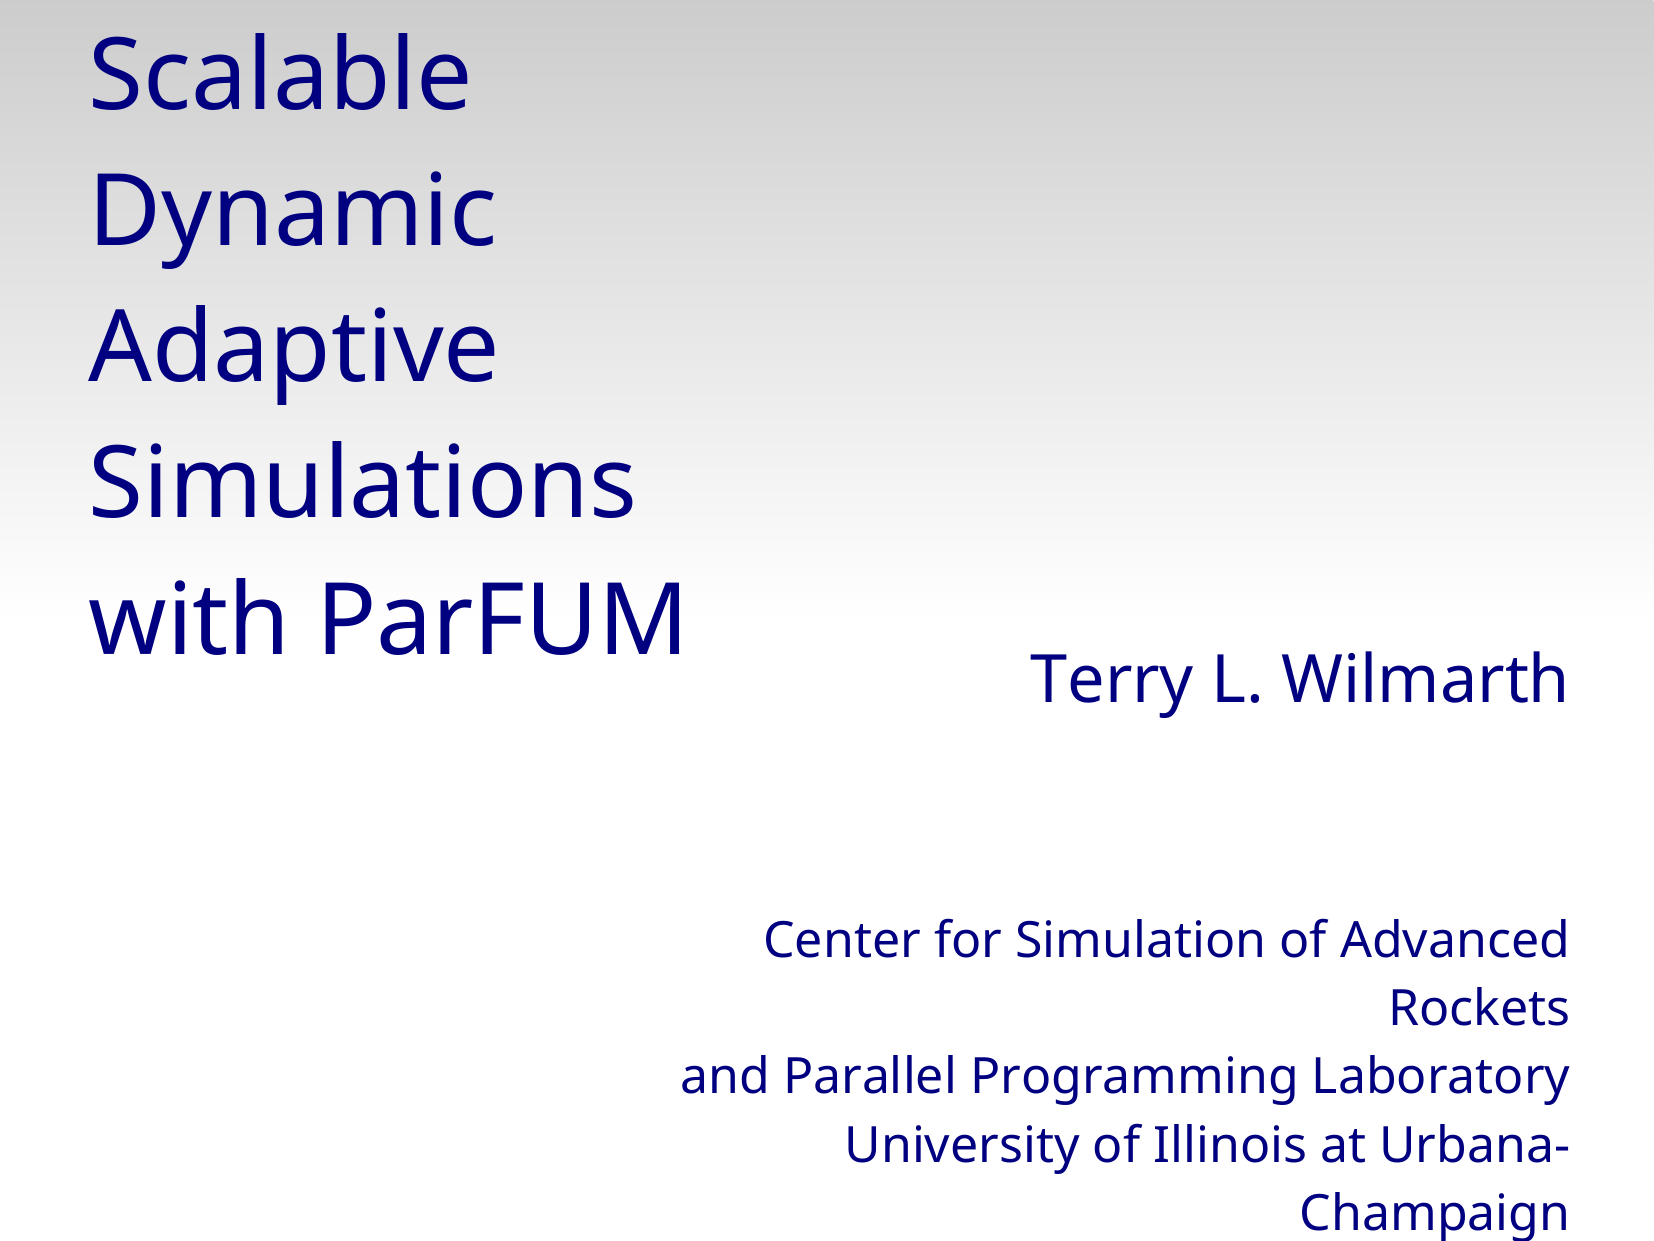

# Scalable Dynamic Adaptive Simulations with ParFUM
Terry L. Wilmarth
Center for Simulation of Advanced Rockets
and Parallel Programming Laboratory
University of Illinois at Urbana-Champaign